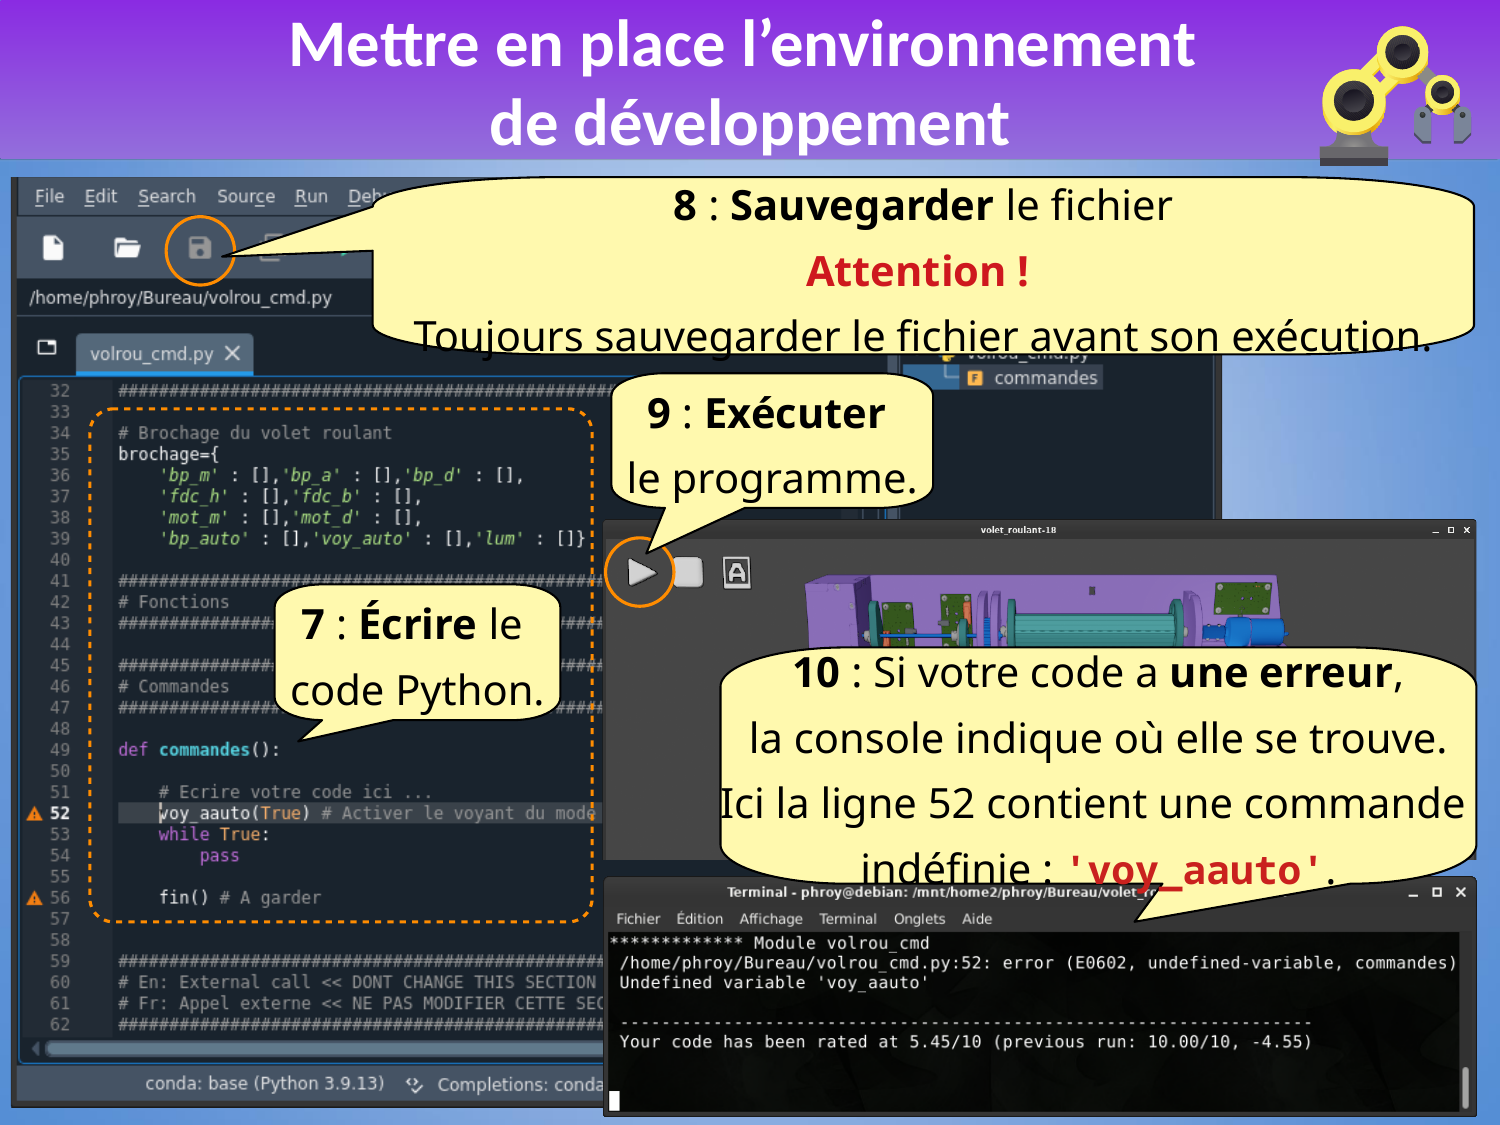

Mettre en place l’environnement
de développement
8 : Sauvegarder le fichier
Attention !
Toujours sauvegarder le fichier avant son exécution.
9 : Exécuter
le programme.
7 : Écrire le
code Python.
10 : Si votre code a une erreur,
la console indique où elle se trouve.
Ici la ligne 52 contient une commande
indéfinie : 'voy_aauto'.